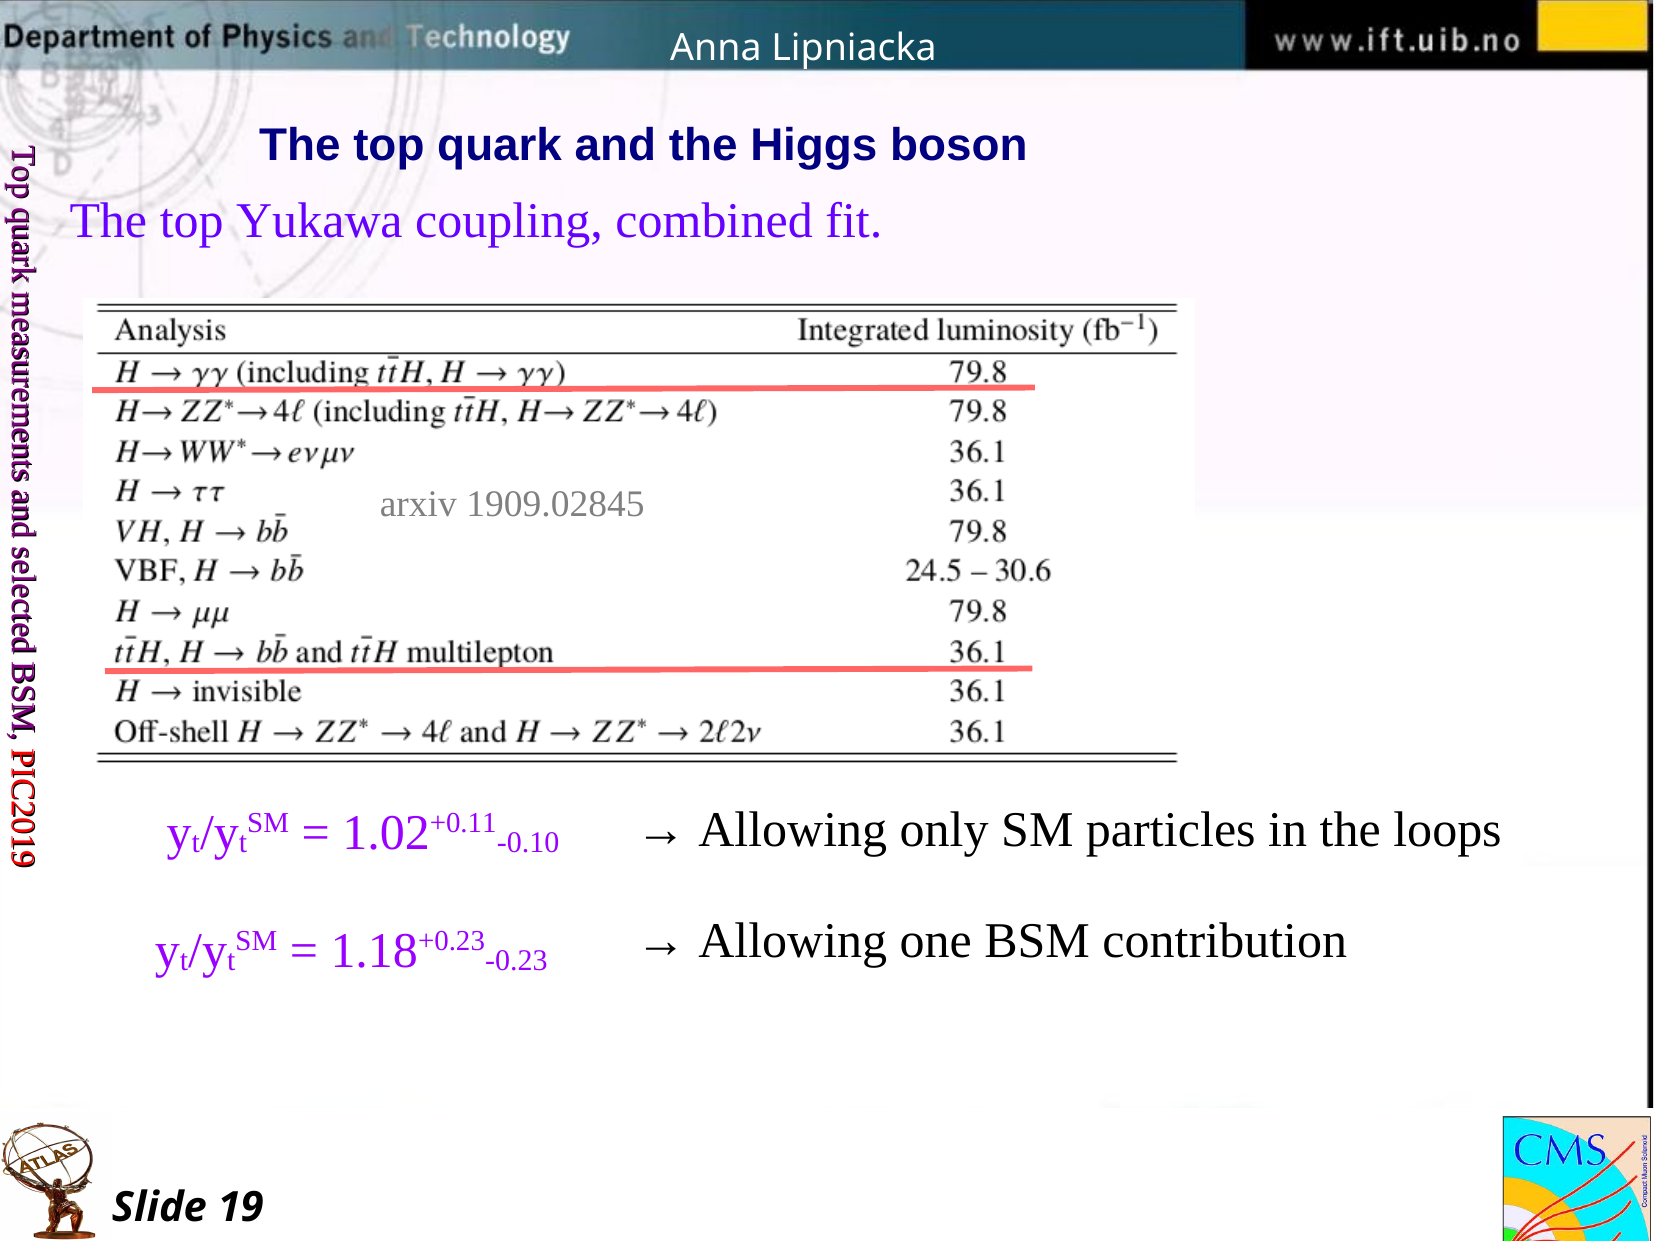

# The top quark and the Higgs boson
The top Yukawa coupling, combined fit.
arxiv 1909.02845
→ Allowing only SM particles in the loops
→ Allowing one BSM contribution
yt/ytSM = 1.02+0.11-0.10
yt/ytSM = 1.18+0.23-0.23
Slide 19